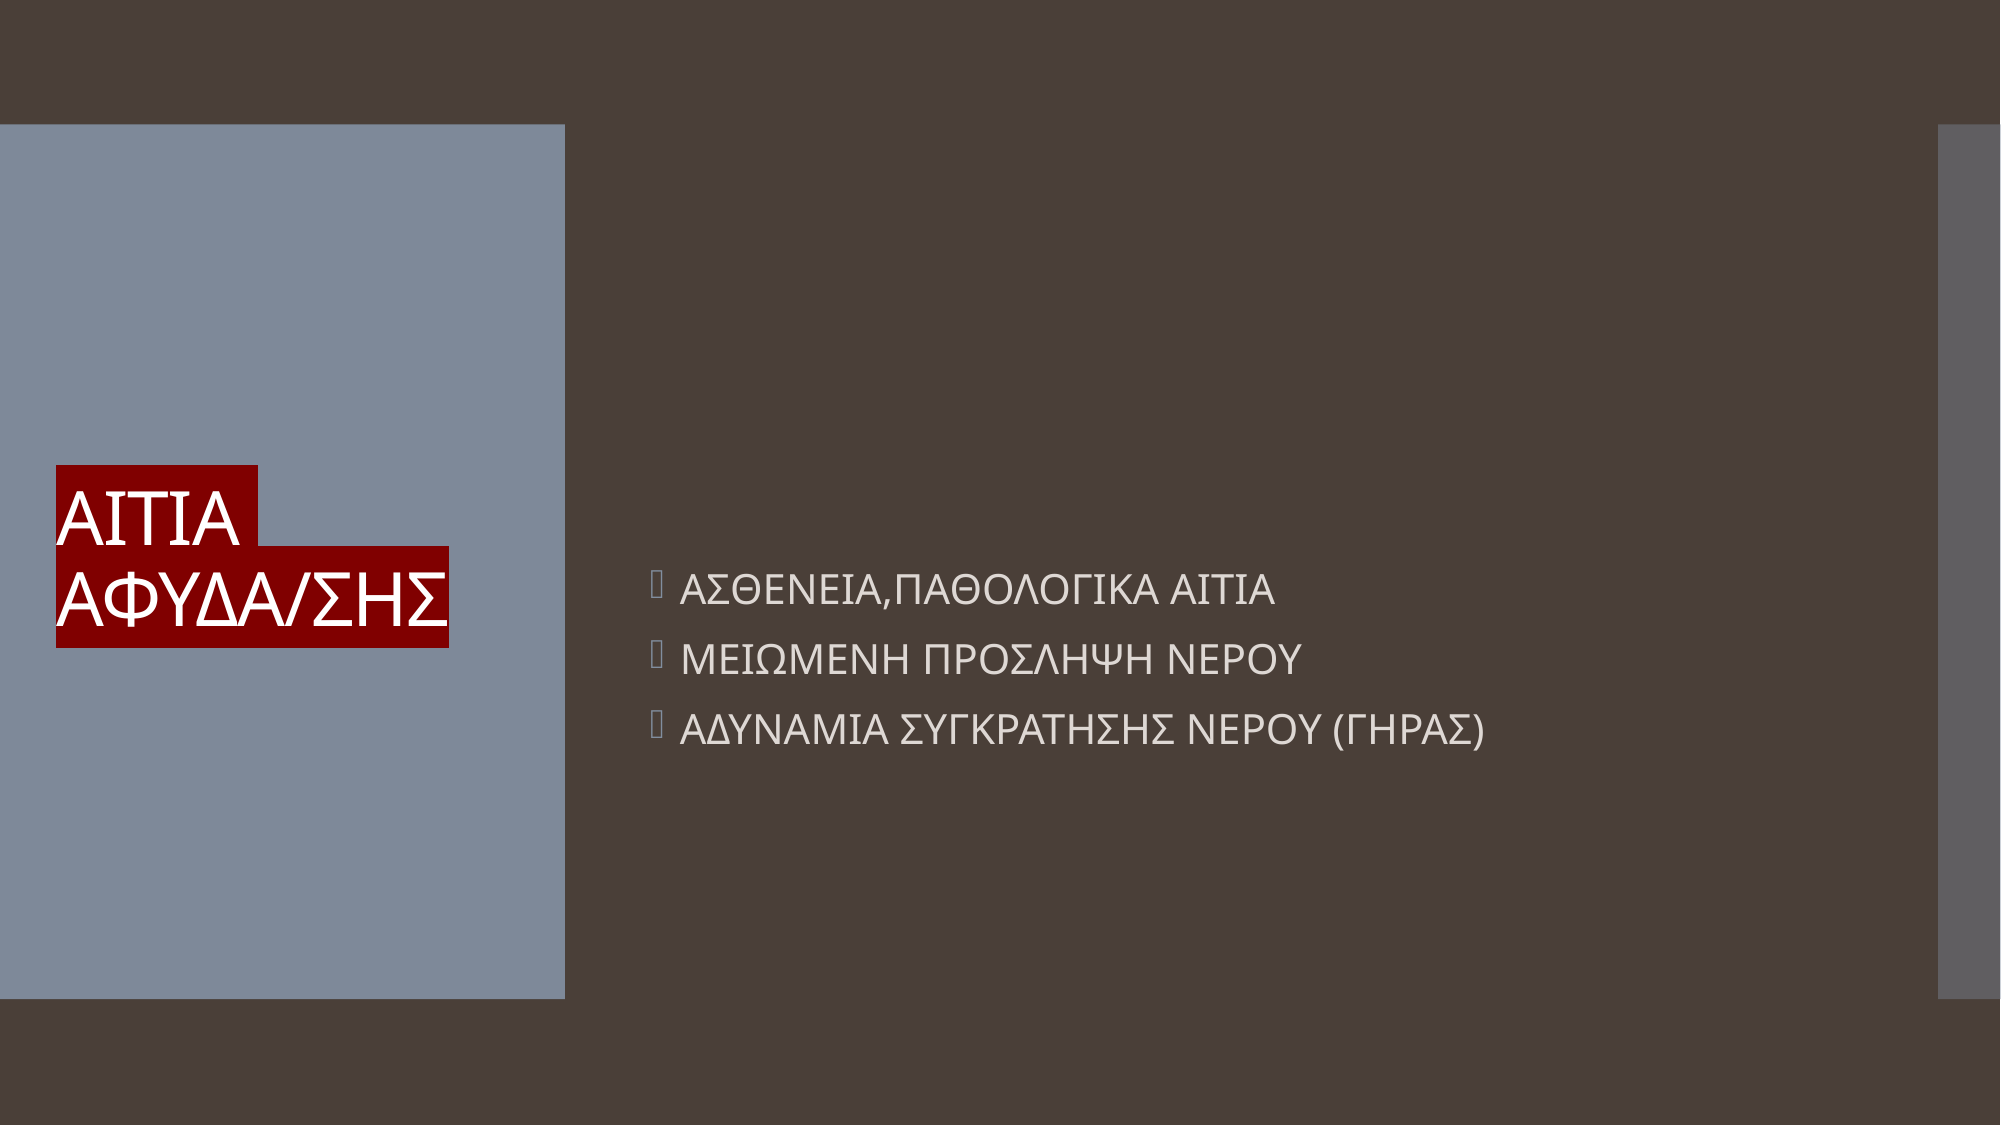

# ΑΙΤΙΑ ΑΦΥΔΑ/ΣΗΣ
ΑΣΘΕΝΕΙΑ,ΠΑΘΟΛΟΓΙΚΑ ΑΙΤΙΑ
ΜΕΙΩΜΕΝΗ ΠΡΟΣΛΗΨΗ ΝΕΡΟΥ
ΑΔΥΝΑΜΙΑ ΣΥΓΚΡΑΤΗΣΗΣ ΝΕΡΟΥ (ΓΗΡΑΣ)